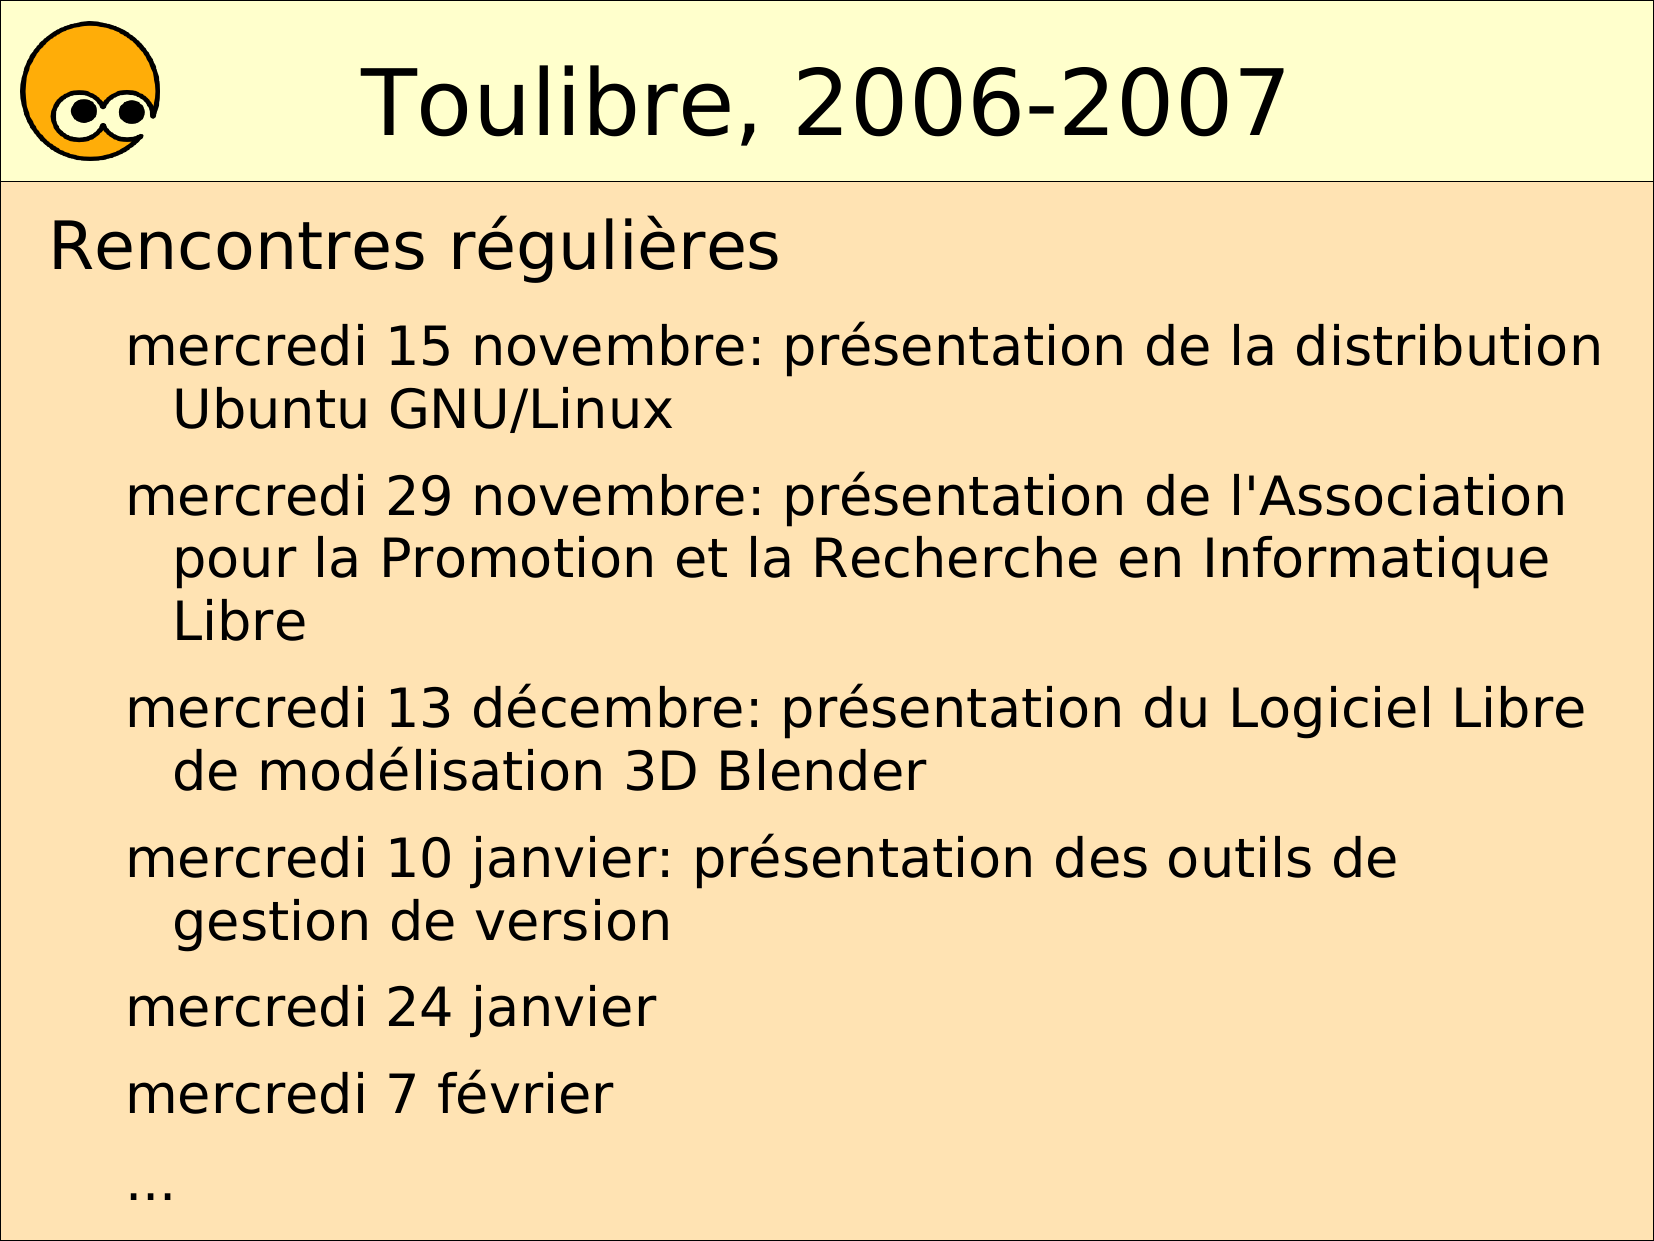

# Toulibre, 2006-2007
Rencontres régulières
mercredi 15 novembre: présentation de la distribution Ubuntu GNU/Linux
mercredi 29 novembre: présentation de l'Association pour la Promotion et la Recherche en Informatique Libre
mercredi 13 décembre: présentation du Logiciel Libre de modélisation 3D Blender
mercredi 10 janvier: présentation des outils de gestion de version
mercredi 24 janvier
mercredi 7 février
...